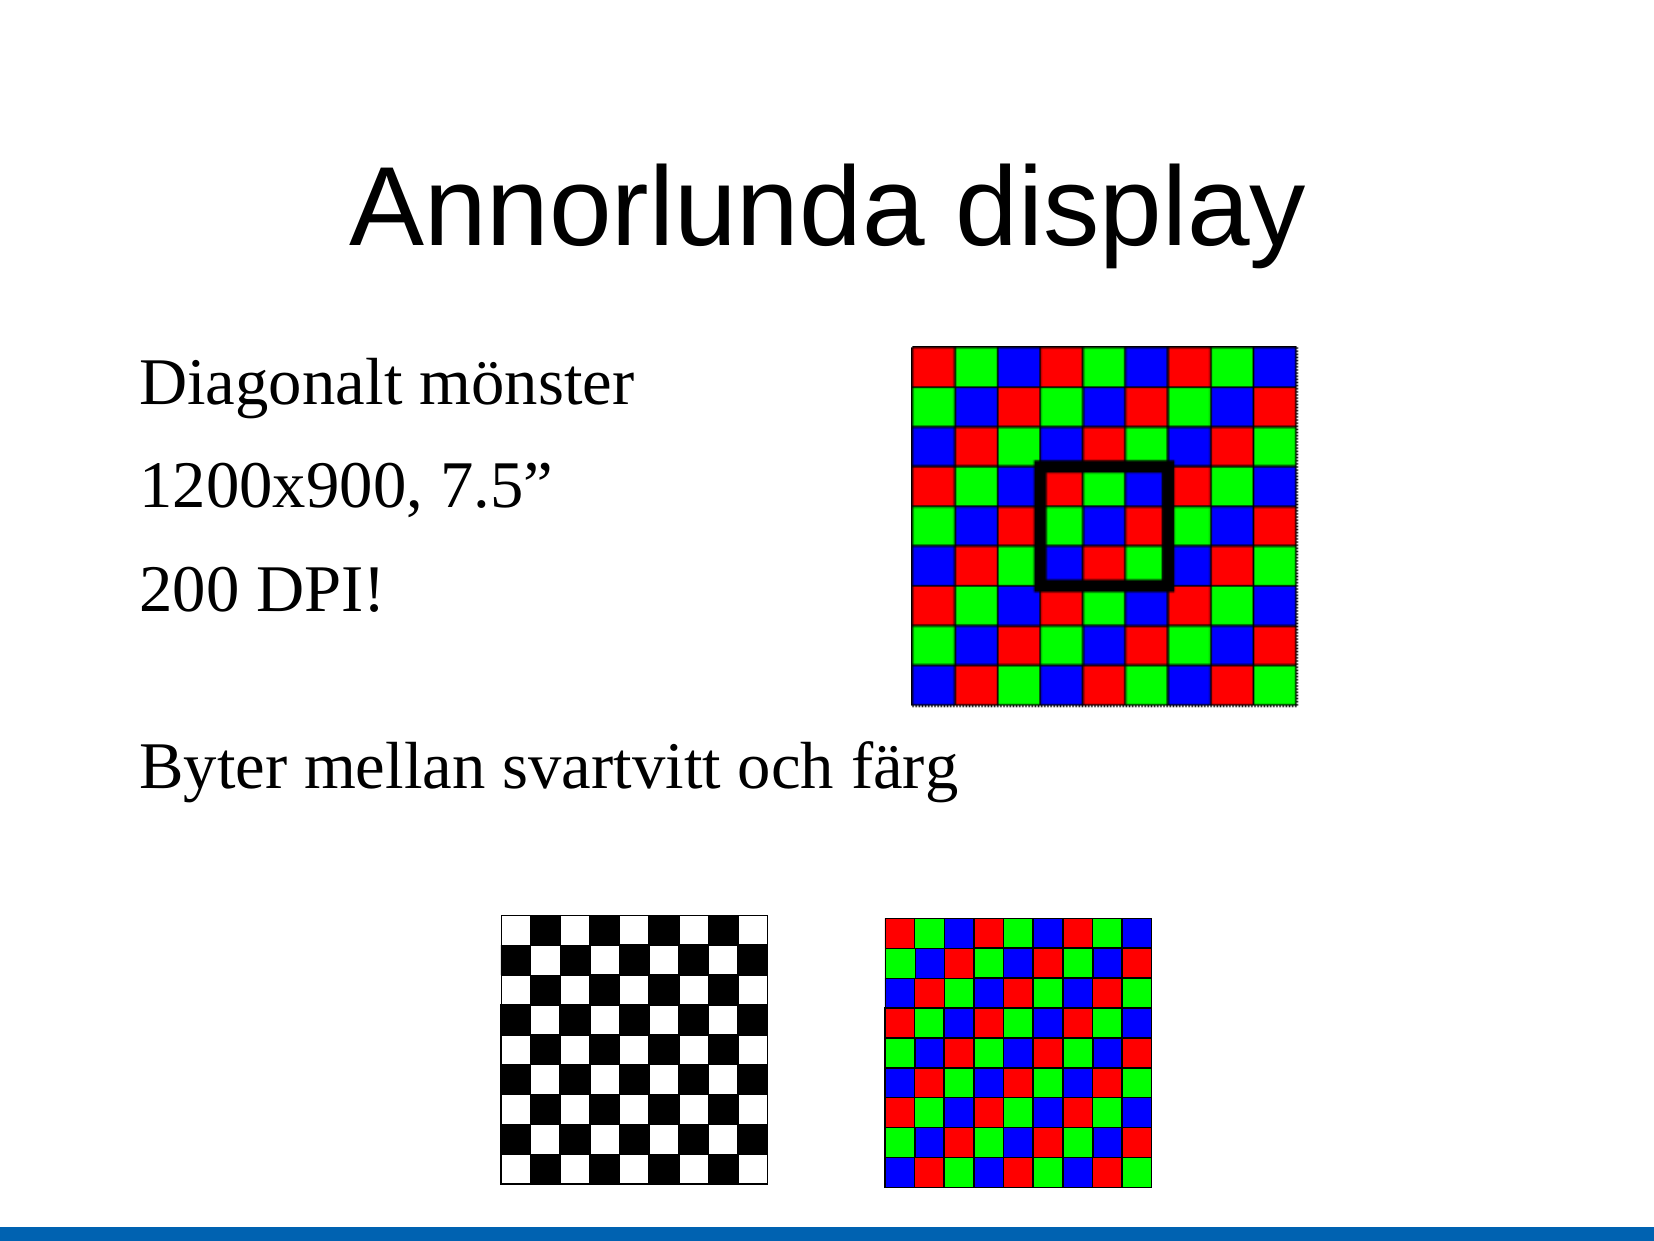

# Annorlunda display
Diagonalt mönster
1200x900, 7.5”
200 DPI!
Byter mellan svartvitt och färg